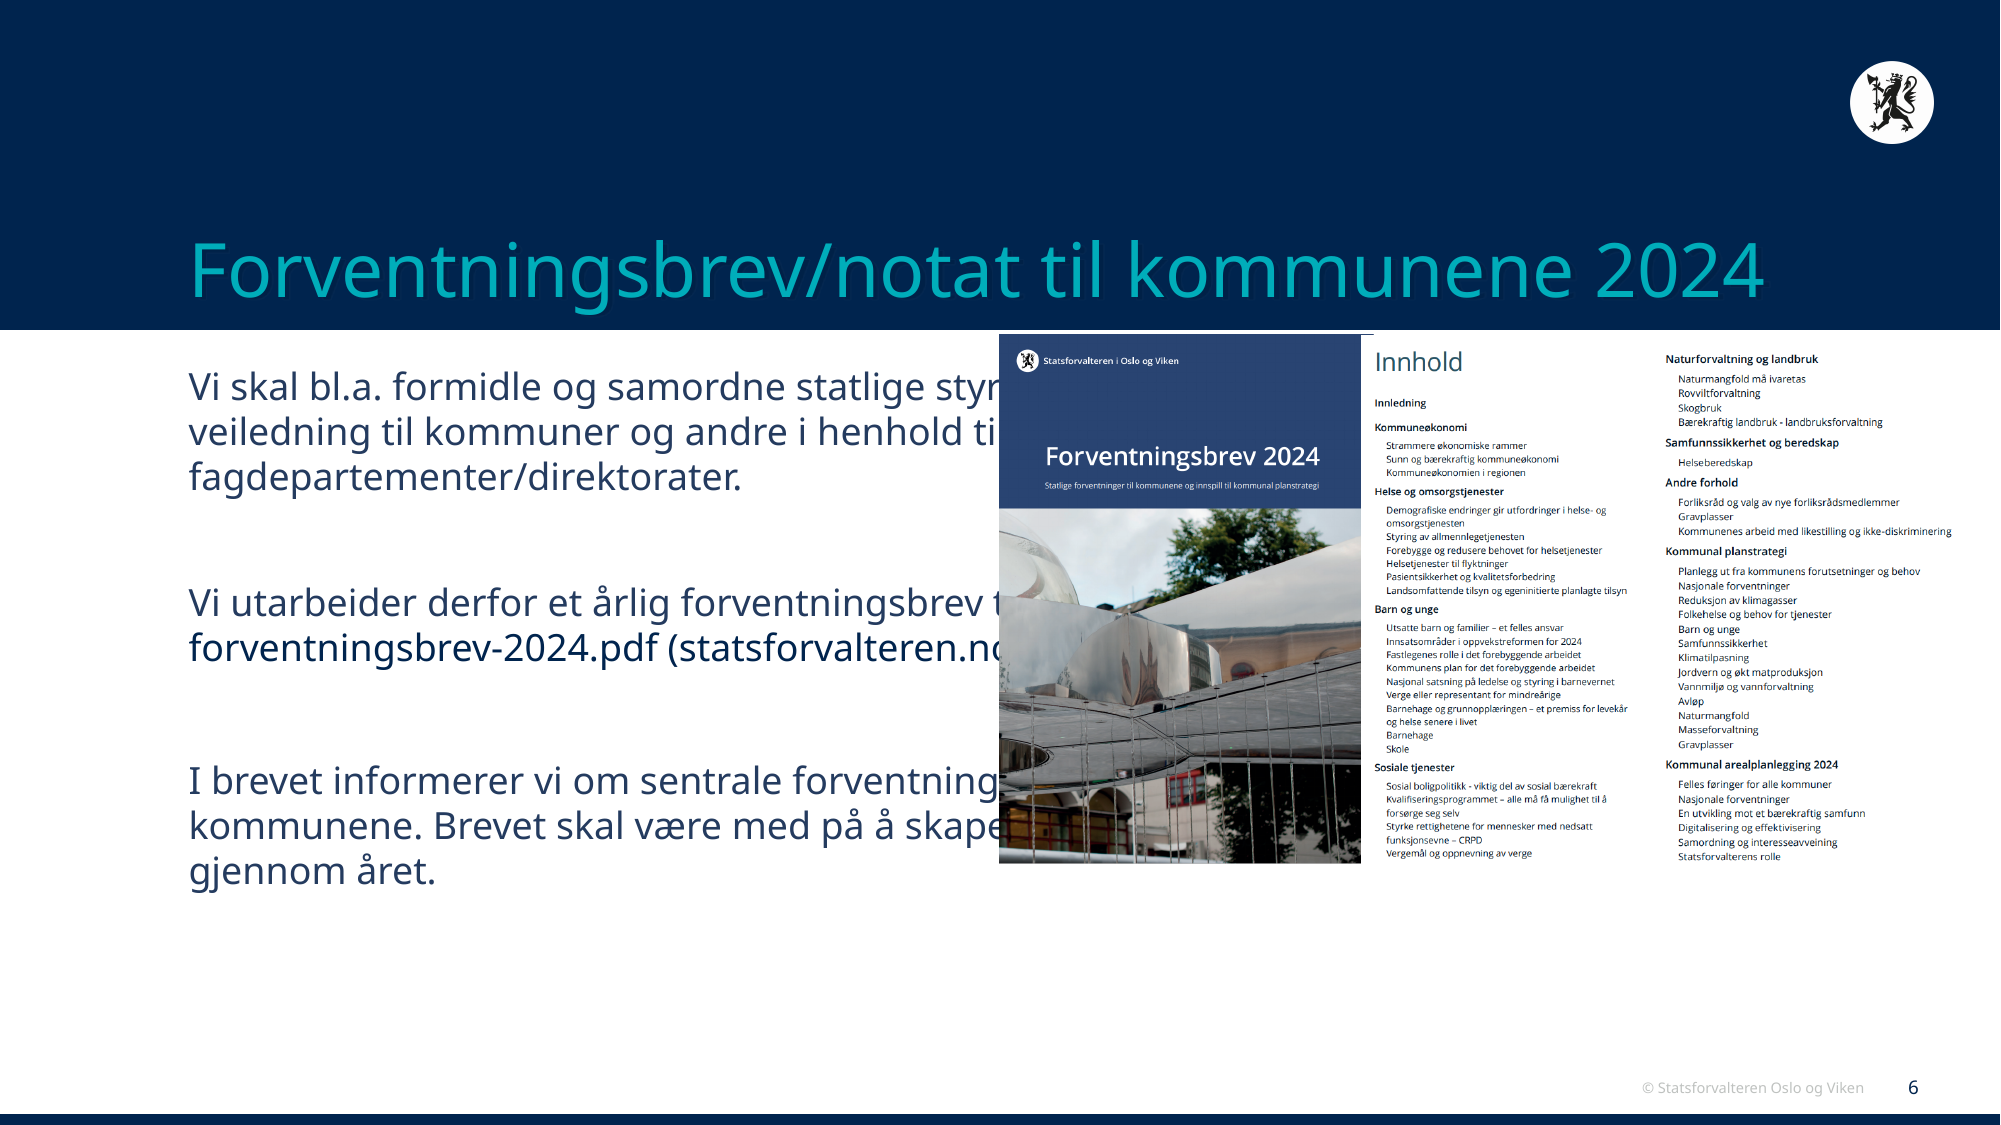

# Forventningsbrev/notat til kommunene 2024
Vi skal bl.a. formidle og samordne statlige styringssignaler til kommunene, og gi råd og veiledning til kommuner og andre i henhold til oppdrag fra regjeringen og fagdepartementer/direktorater.
Vi utarbeider derfor et årlig forventningsbrev til kommunene: forventningsbrev-2024.pdf (statsforvalteren.no)
I brevet informerer vi om sentrale forventninger og oppdrag fra nasjonale myndigheter til kommunene. Brevet skal være med på å skape et godt grunnlag for samarbeid og dialog gjennom året.